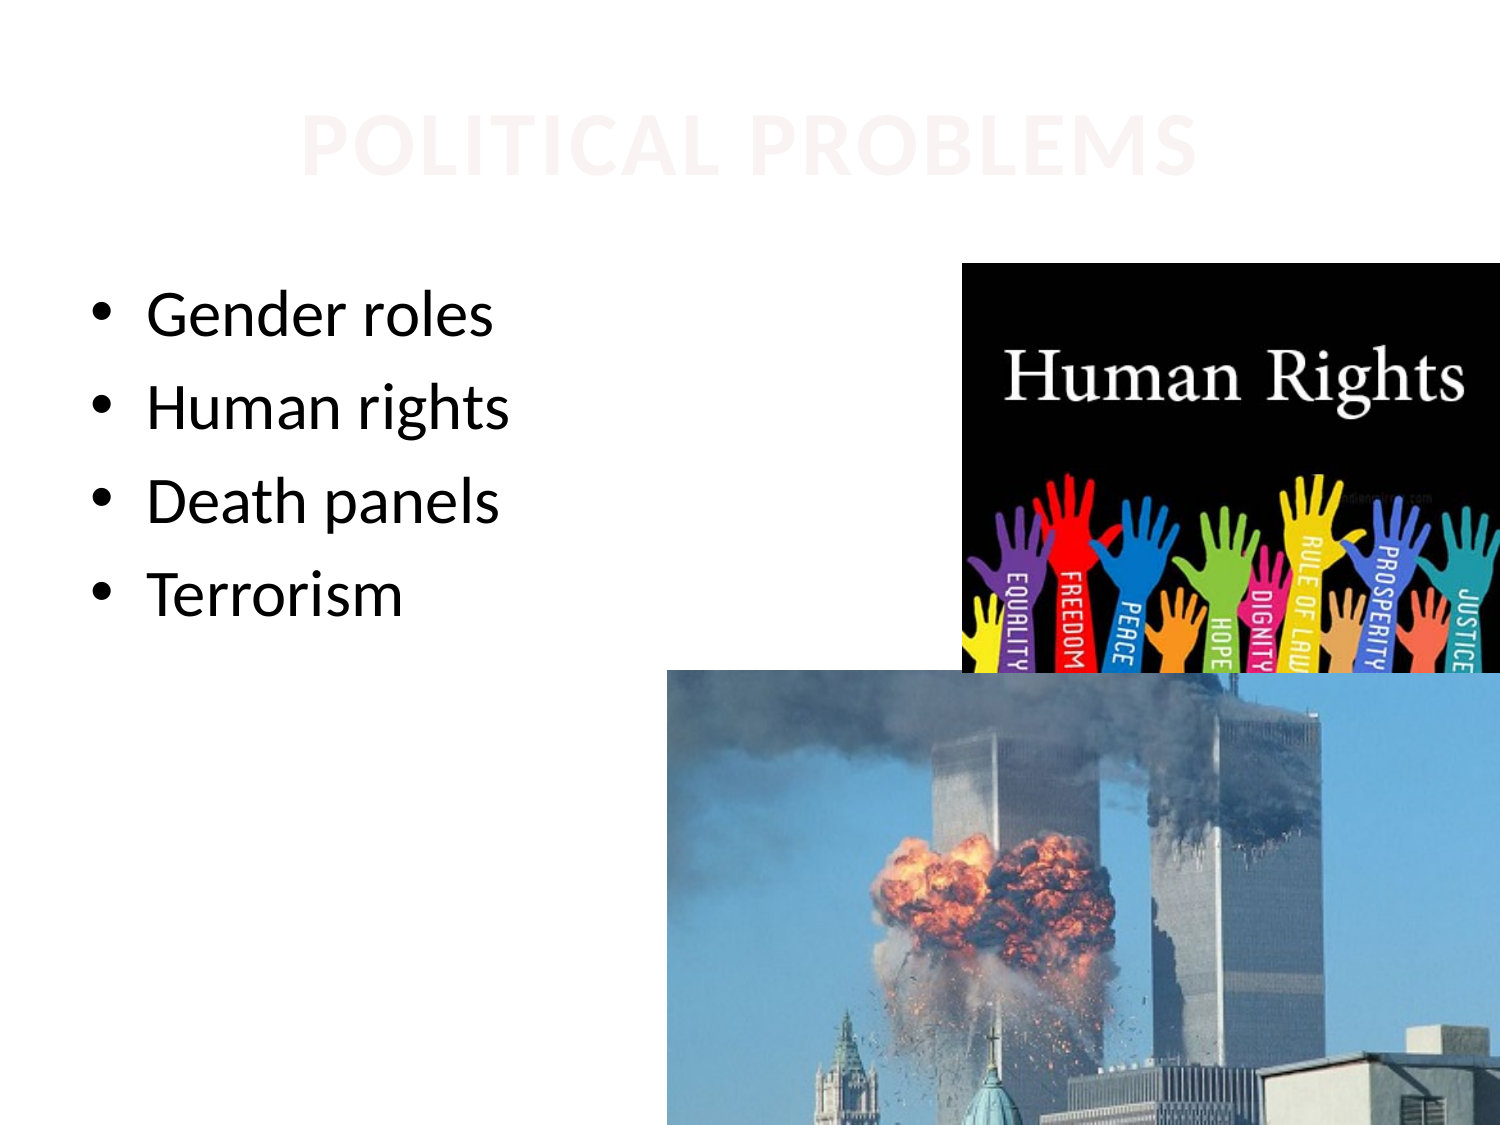

# POLITICAL PROBLEMS
Gender roles
Human rights
Death panels
Terrorism